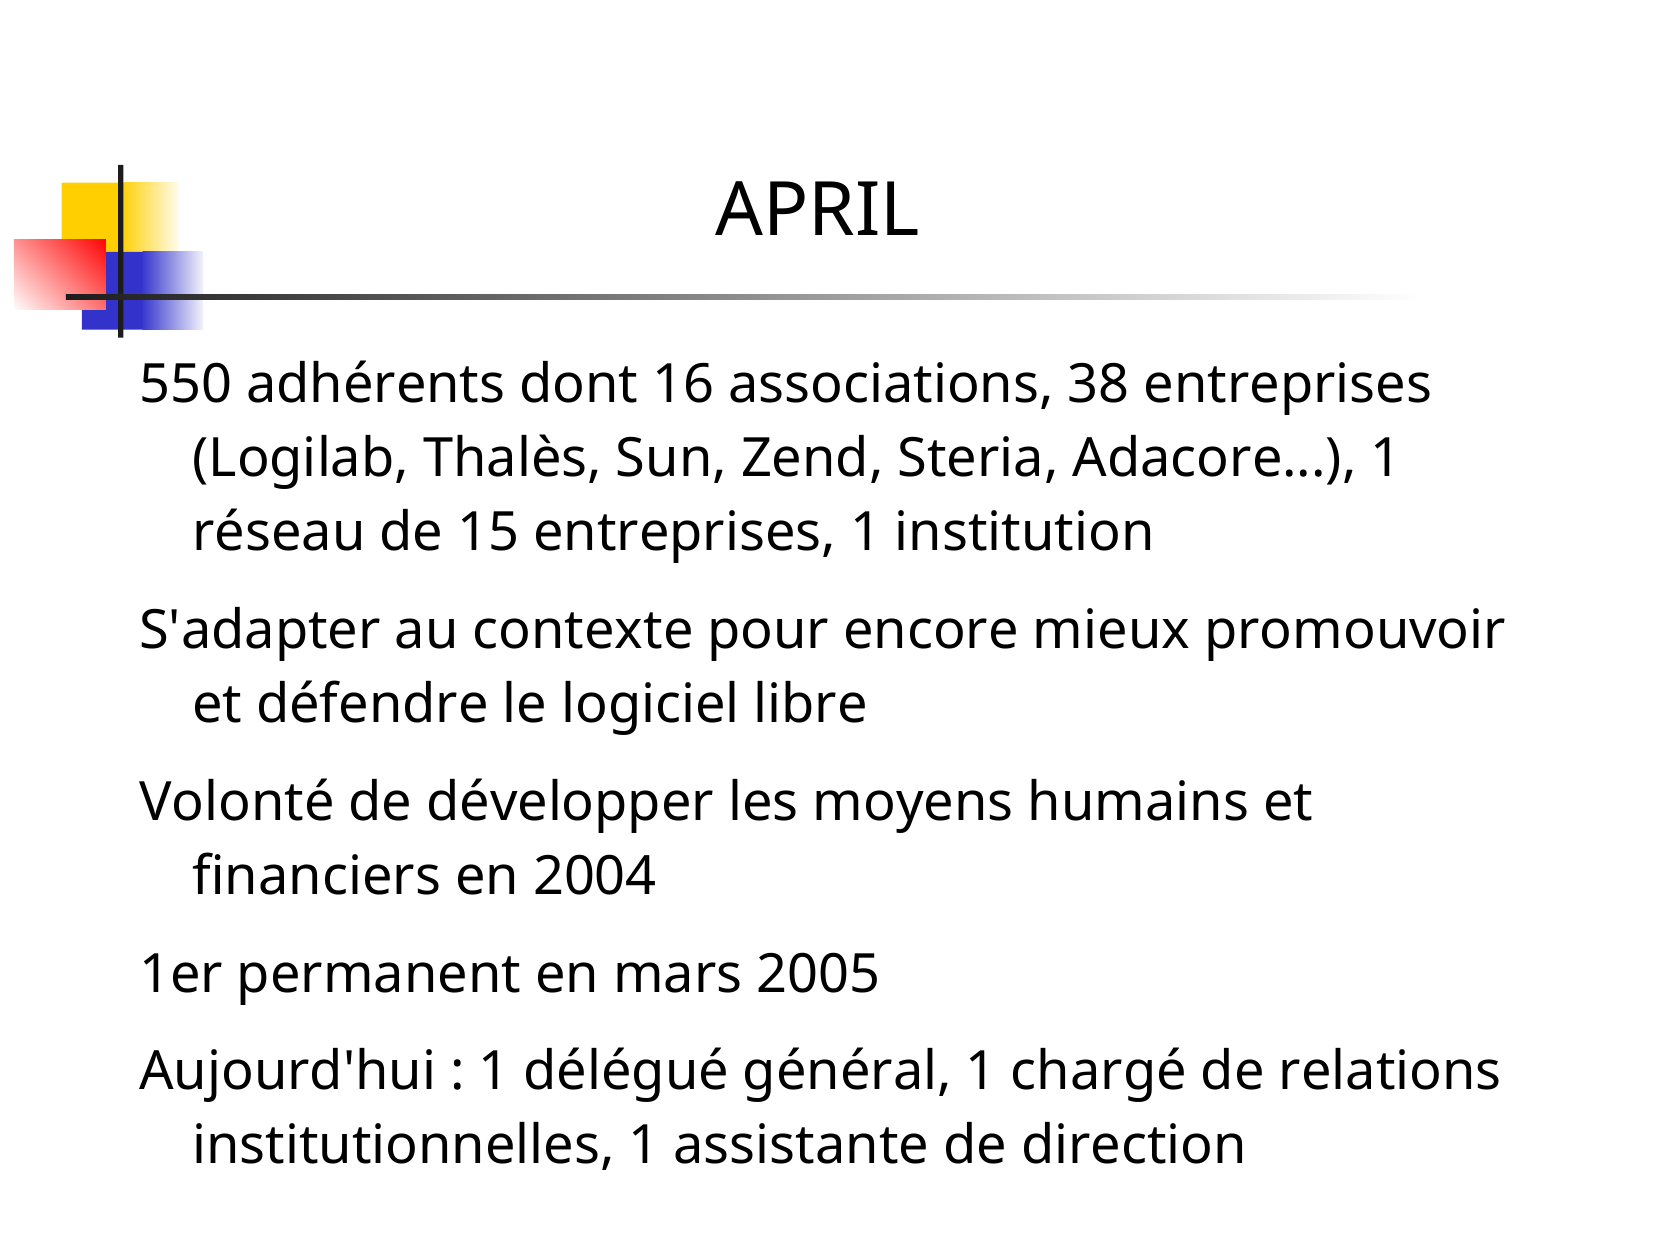

# APRIL
550 adhérents dont 16 associations, 38 entreprises (Logilab, Thalès, Sun, Zend, Steria, Adacore...), 1 réseau de 15 entreprises, 1 institution
S'adapter au contexte pour encore mieux promouvoir et défendre le logiciel libre
Volonté de développer les moyens humains et financiers en 2004
1er permanent en mars 2005
Aujourd'hui : 1 délégué général, 1 chargé de relations institutionnelles, 1 assistante de direction